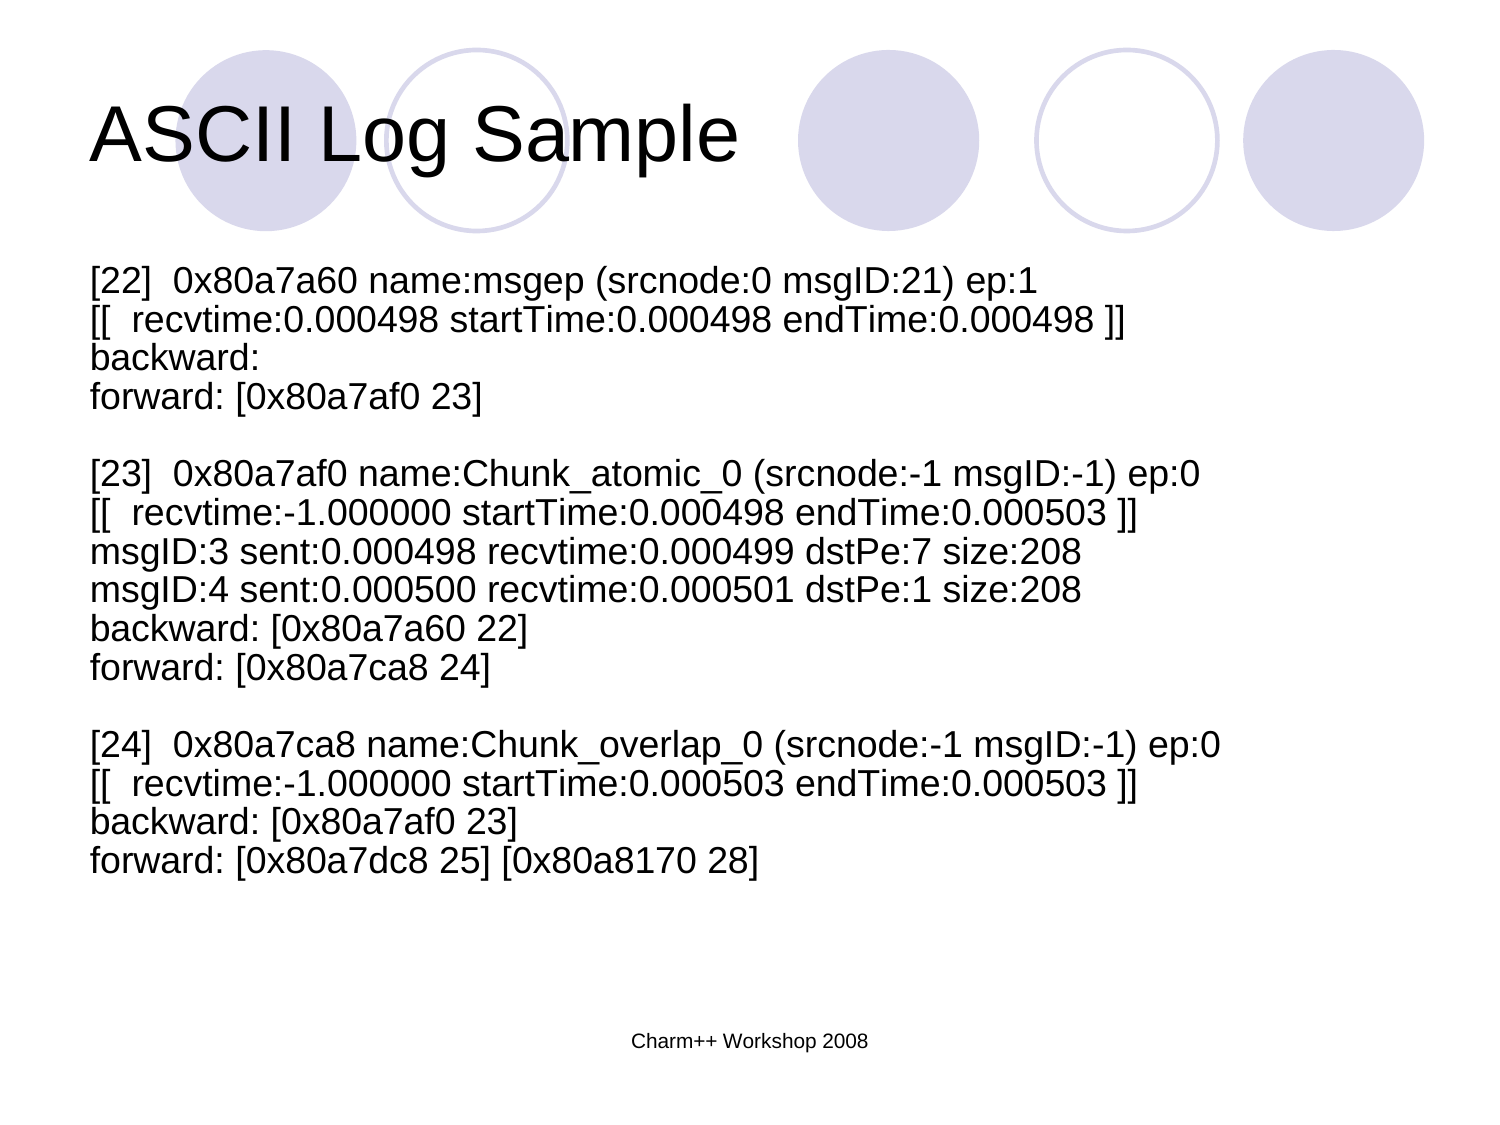

# ASCII Log Sample
[22] 0x80a7a60 name:msgep (srcnode:0 msgID:21) ep:1
[[ recvtime:0.000498 startTime:0.000498 endTime:0.000498 ]]
backward:
forward: [0x80a7af0 23]
[23] 0x80a7af0 name:Chunk_atomic_0 (srcnode:-1 msgID:-1) ep:0
[[ recvtime:-1.000000 startTime:0.000498 endTime:0.000503 ]]
msgID:3 sent:0.000498 recvtime:0.000499 dstPe:7 size:208
msgID:4 sent:0.000500 recvtime:0.000501 dstPe:1 size:208
backward: [0x80a7a60 22]
forward: [0x80a7ca8 24]
[24] 0x80a7ca8 name:Chunk_overlap_0 (srcnode:-1 msgID:-1) ep:0
[[ recvtime:-1.000000 startTime:0.000503 endTime:0.000503 ]]
backward: [0x80a7af0 23]
forward: [0x80a7dc8 25] [0x80a8170 28]
Charm++ Workshop 2008